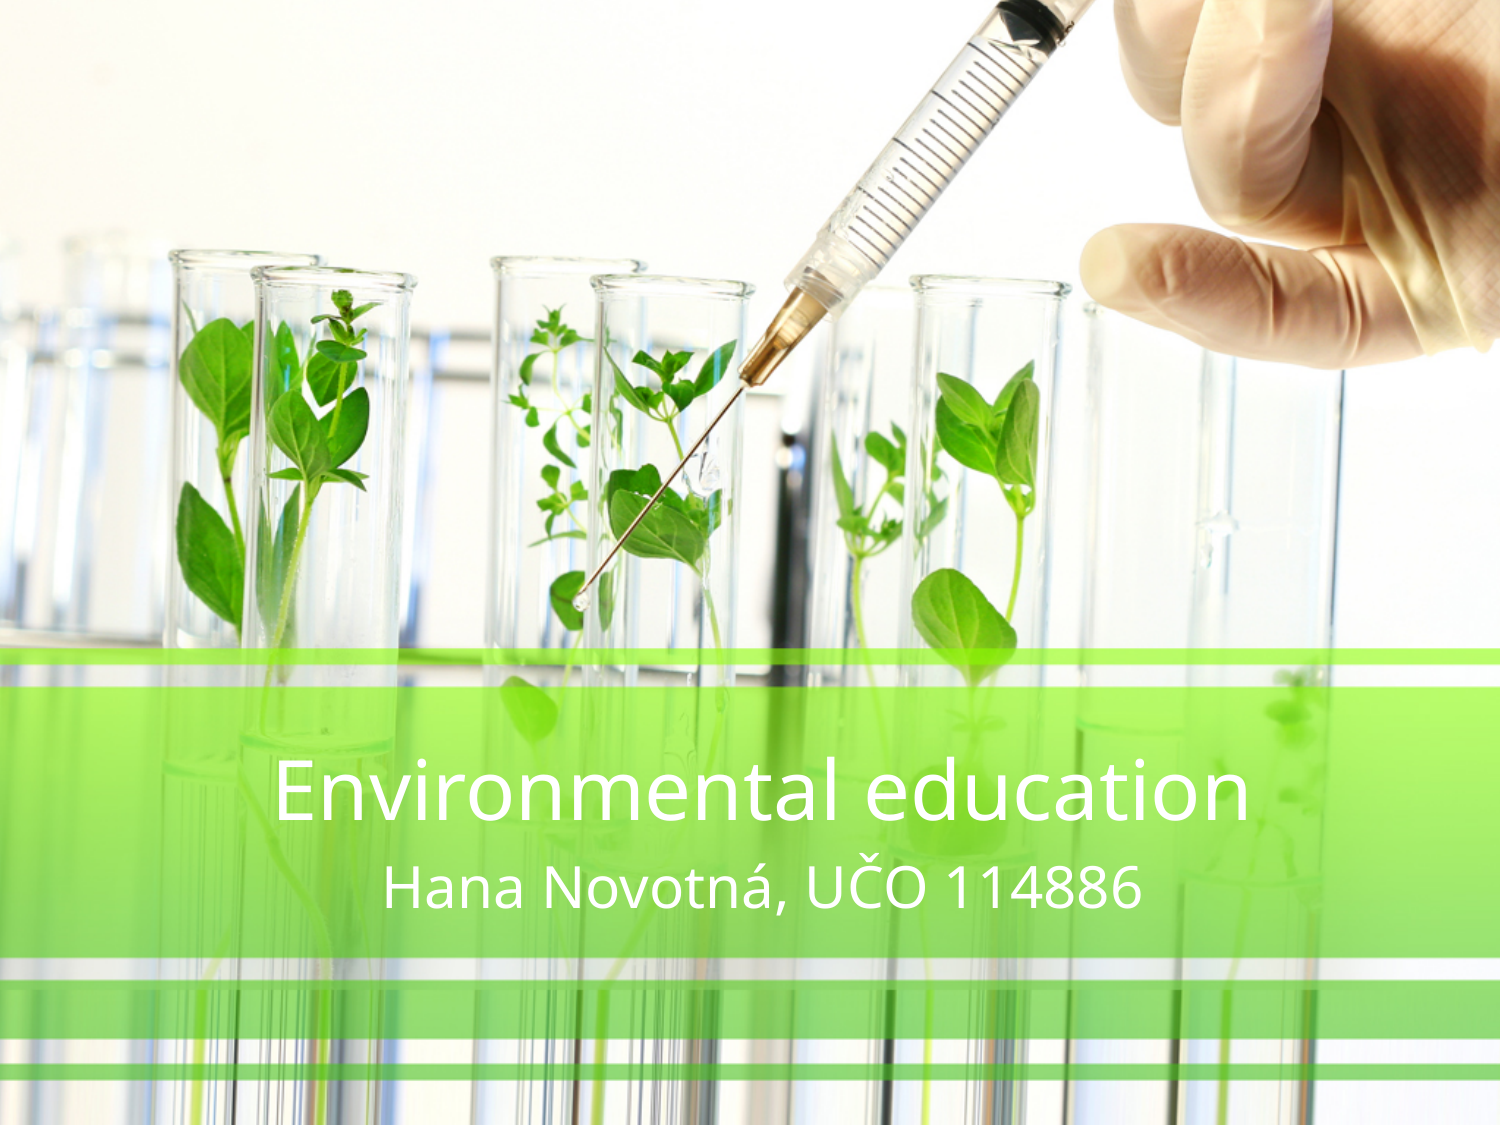

# Environmental education
Hana Novotná, UČO 114886